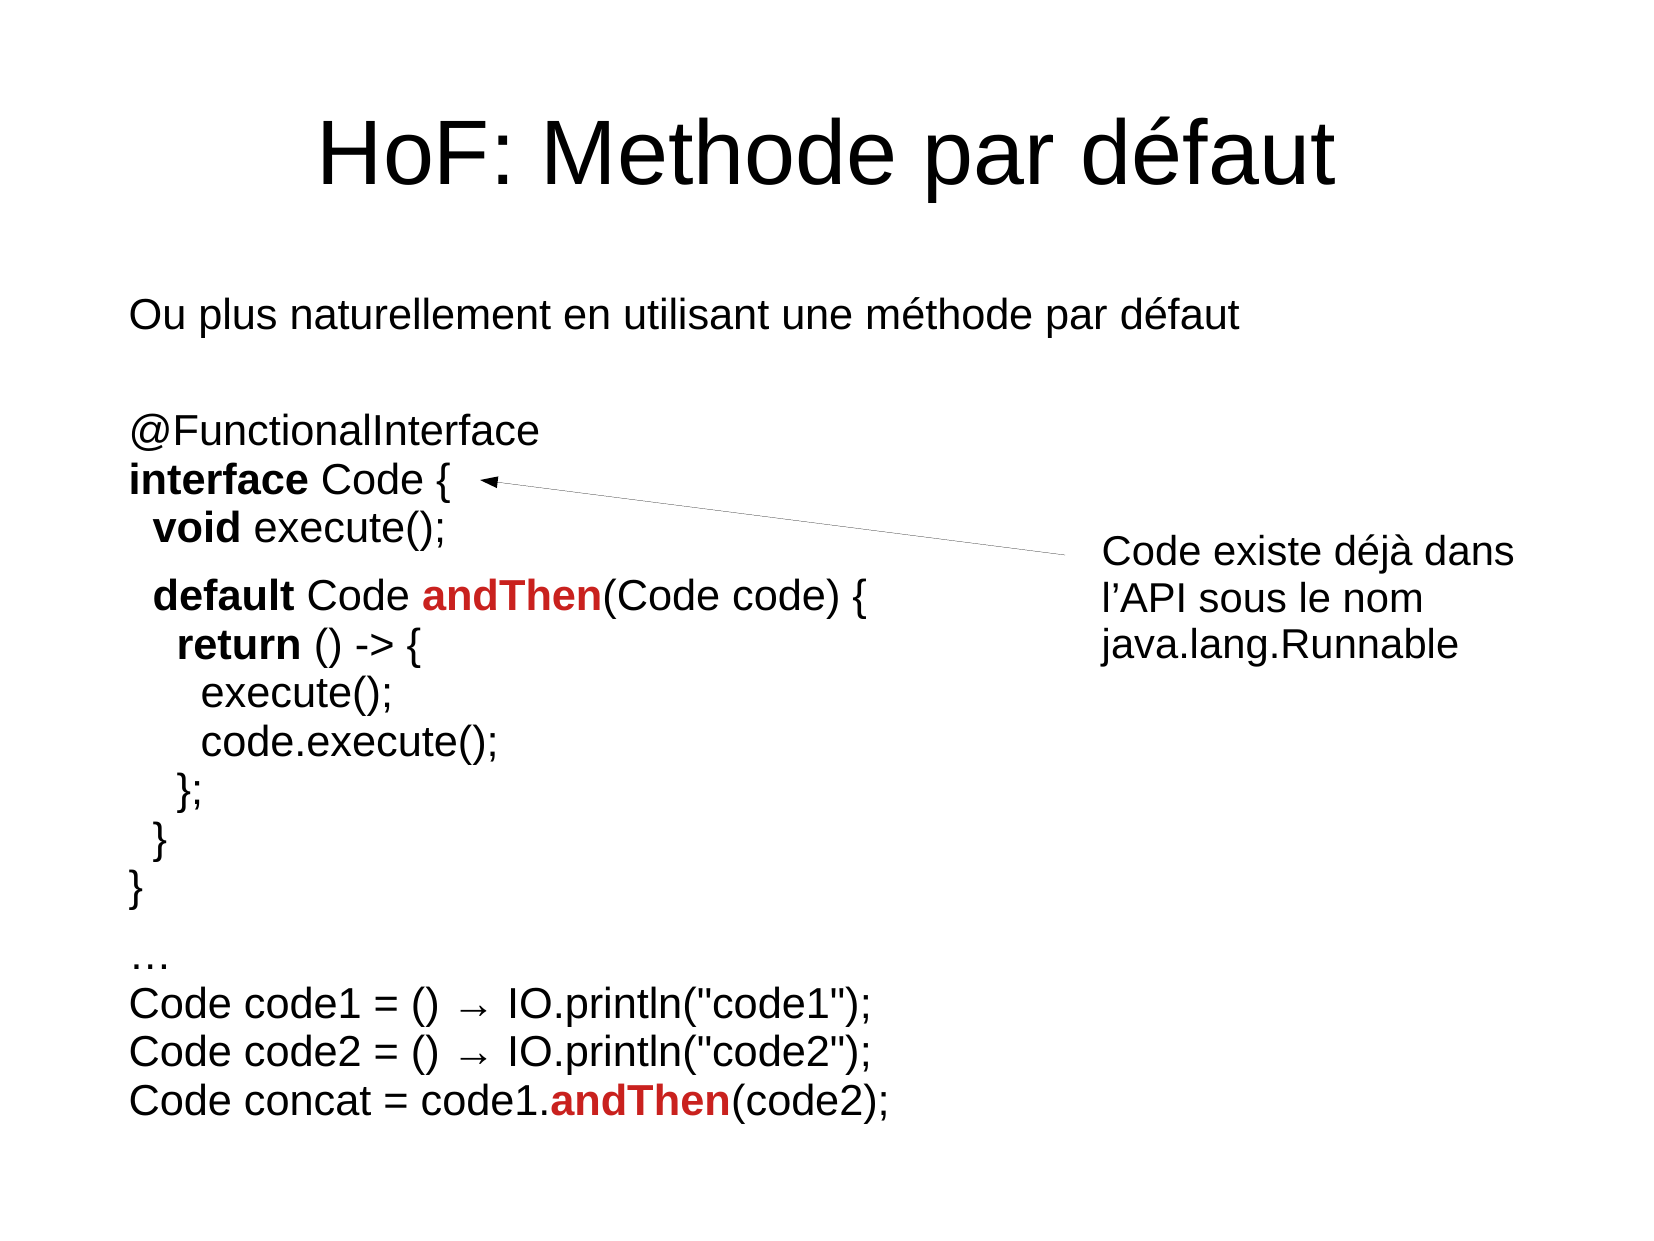

# HoF: Methode par défaut
Ou plus naturellement en utilisant une méthode par défaut
@FunctionalInterface
interface Code {
 void execute();
 default Code andThen(Code code) {
 return () -> {
 execute();
 code.execute();
 };
 }
}
…
Code code1 = () → IO.println("code1");
Code code2 = () → IO.println("code2");
Code concat = code1.andThen(code2);
Code existe déjà dans
l’API sous le nom
java.lang.Runnable